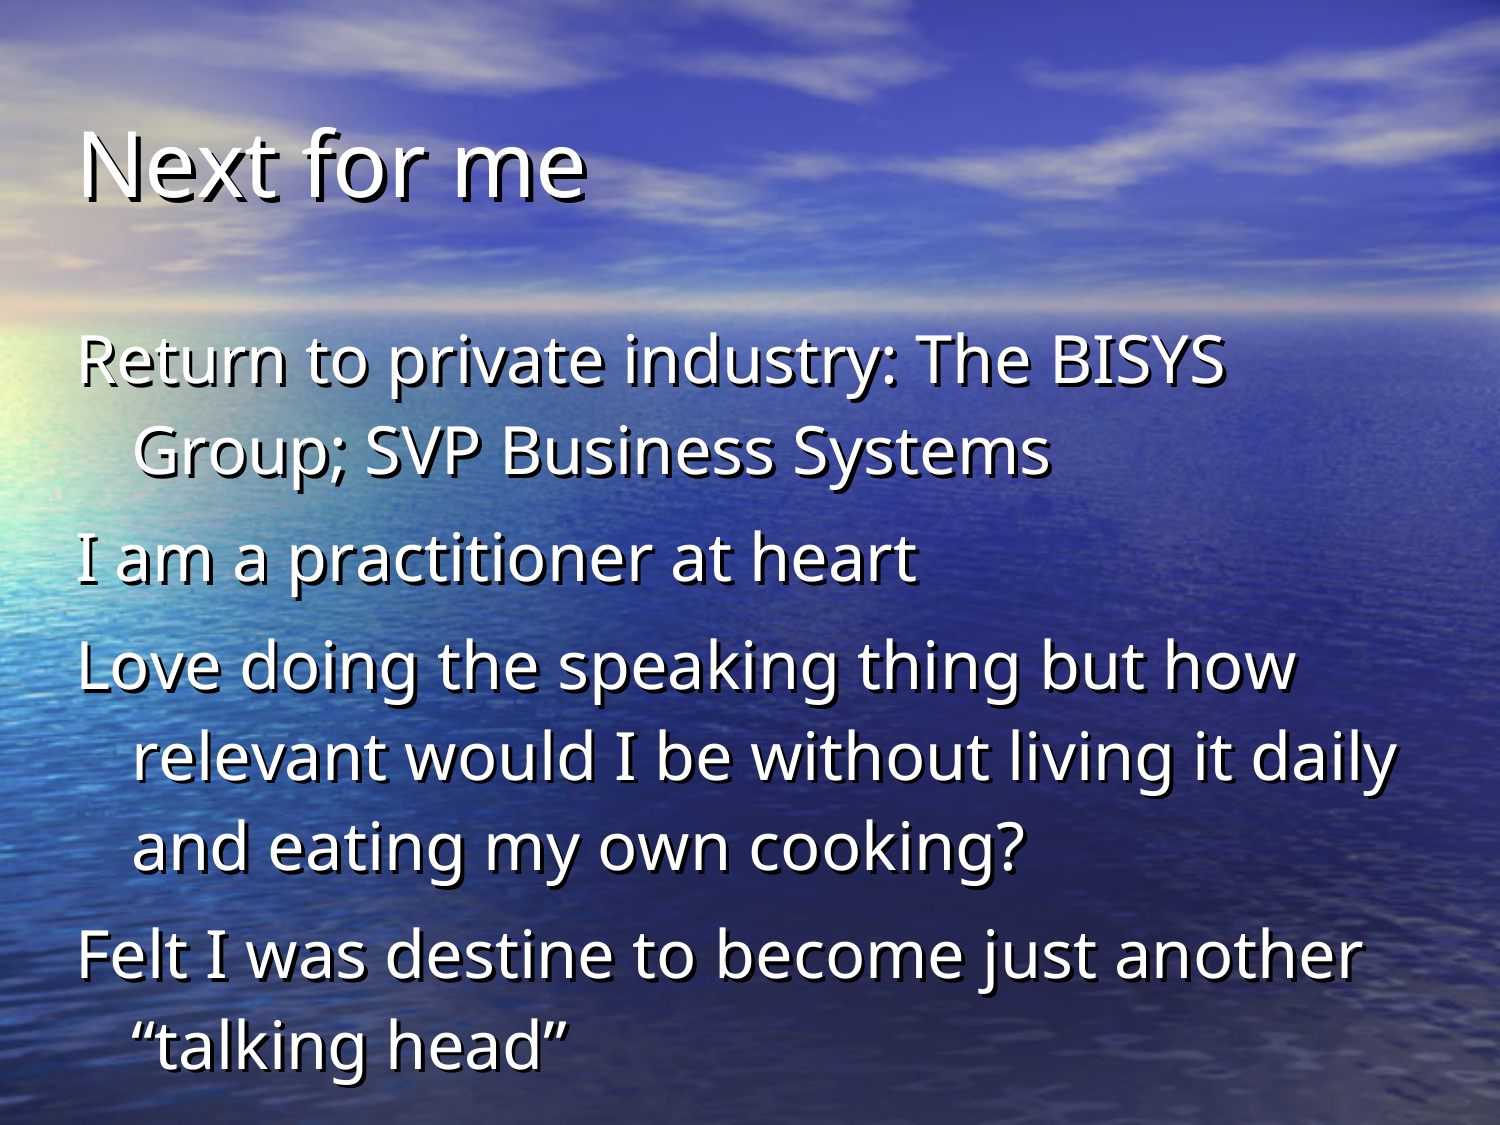

# Next for me
Return to private industry: The BISYS Group; SVP Business Systems
I am a practitioner at heart
Love doing the speaking thing but how relevant would I be without living it daily and eating my own cooking?
Felt I was destine to become just another “talking head”